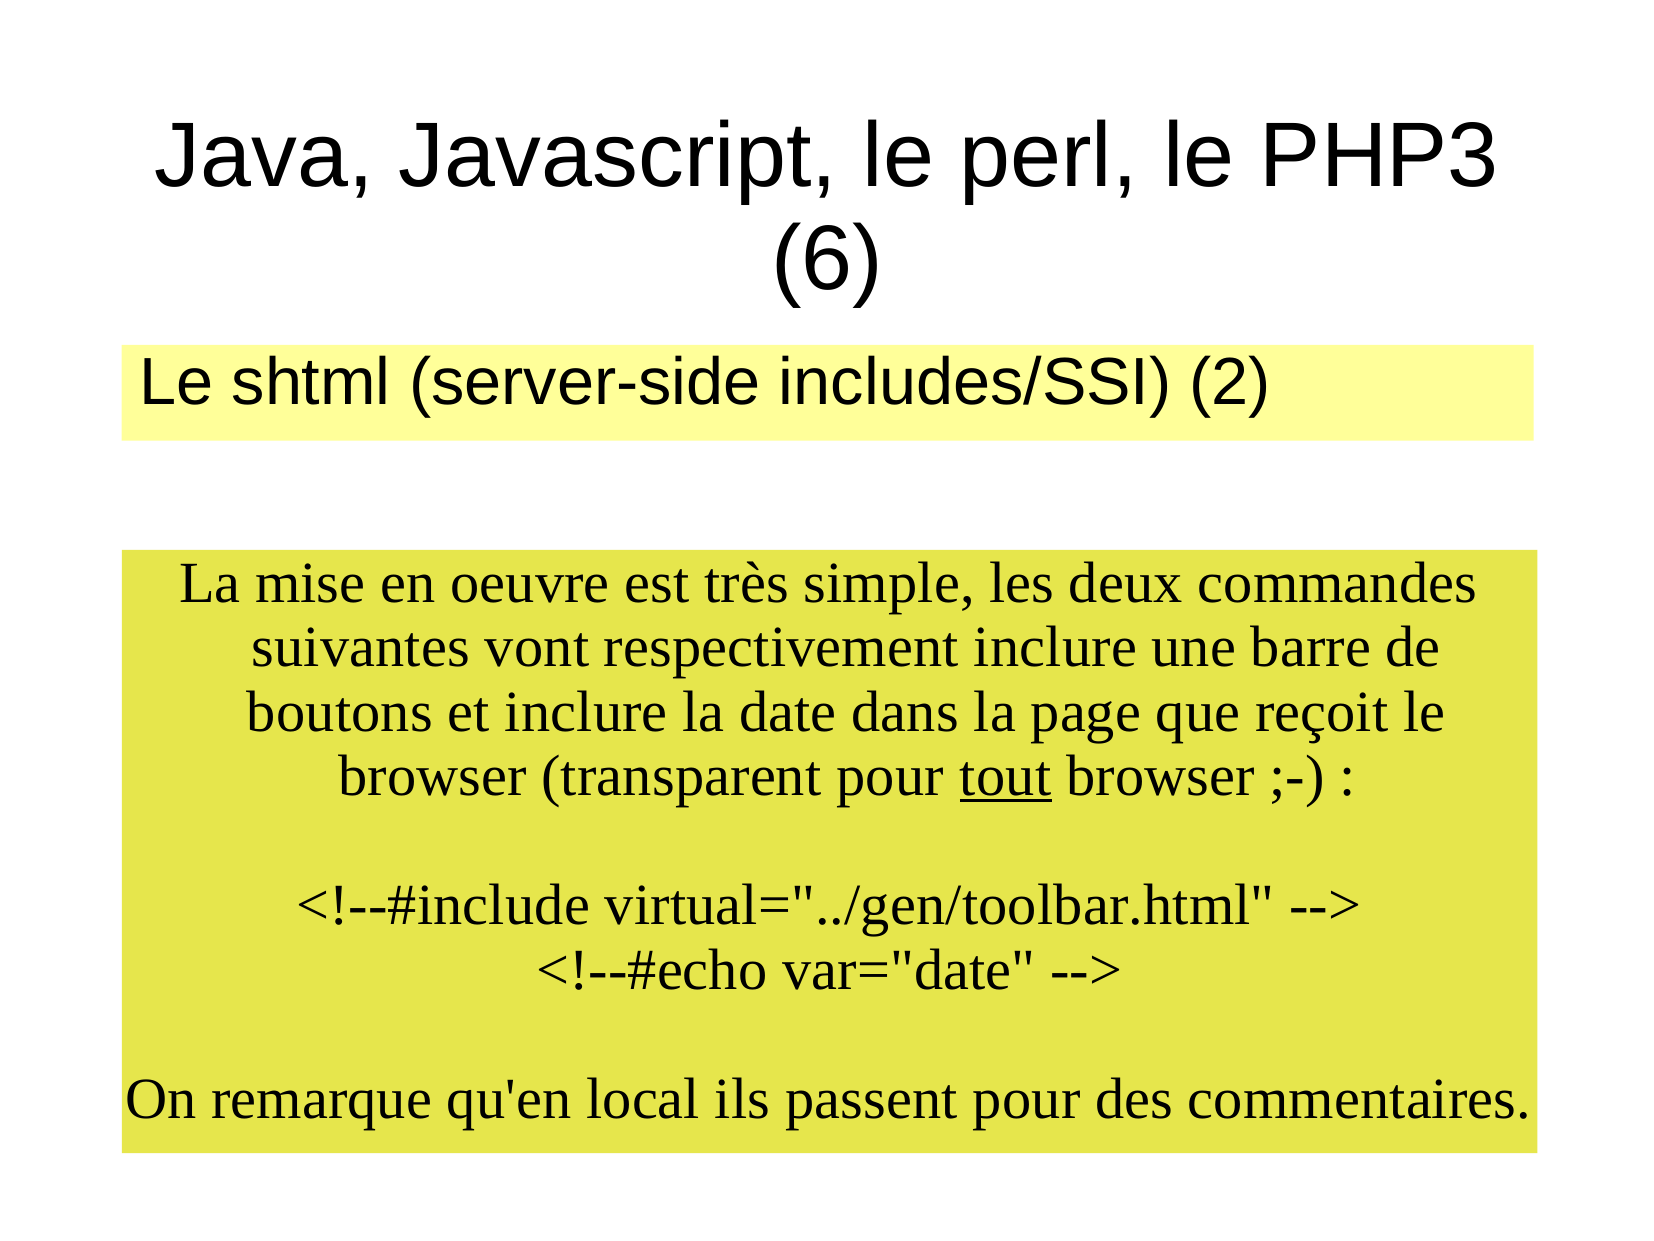

# Java, Javascript, le perl, le PHP3 (6)
Le shtml (server-side includes/SSI) (2)
La mise en oeuvre est très simple, les deux commandes suivantes vont respectivement inclure une barre de boutons et inclure la date dans la page que reçoit le browser (transparent pour tout browser ;-) :
<!--#include virtual="../gen/toolbar.html" -->
<!--#echo var="date" -->
On remarque qu'en local ils passent pour des commentaires.